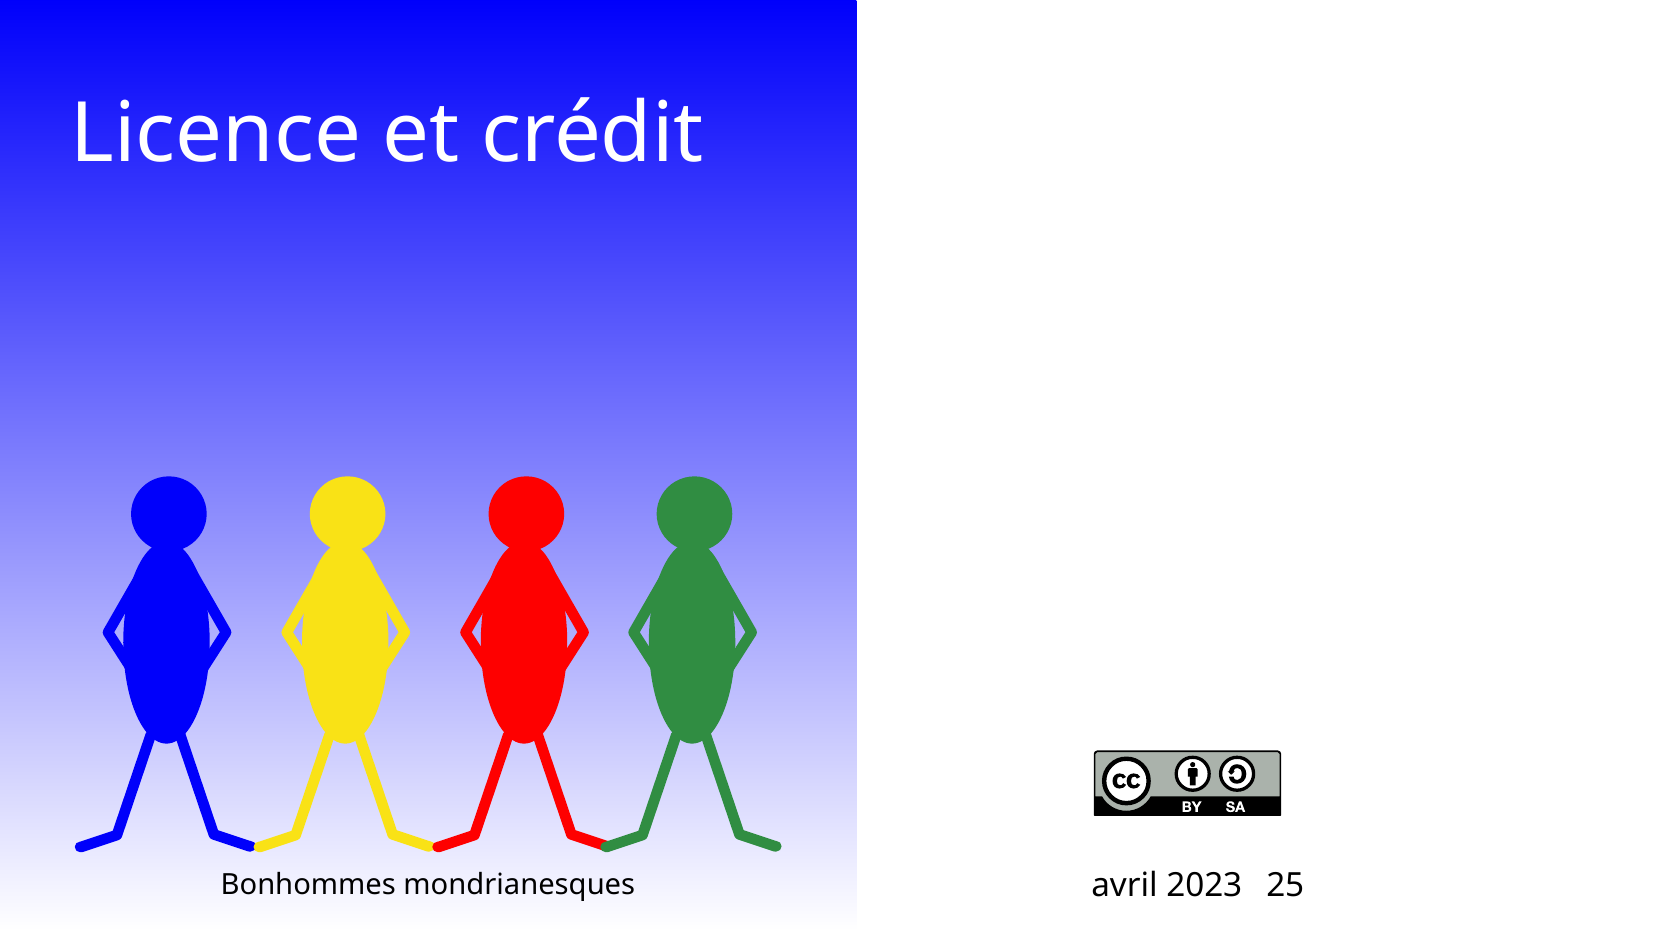

# Licence et crédit
Bonhommes mondrianesques
25
avril 2023